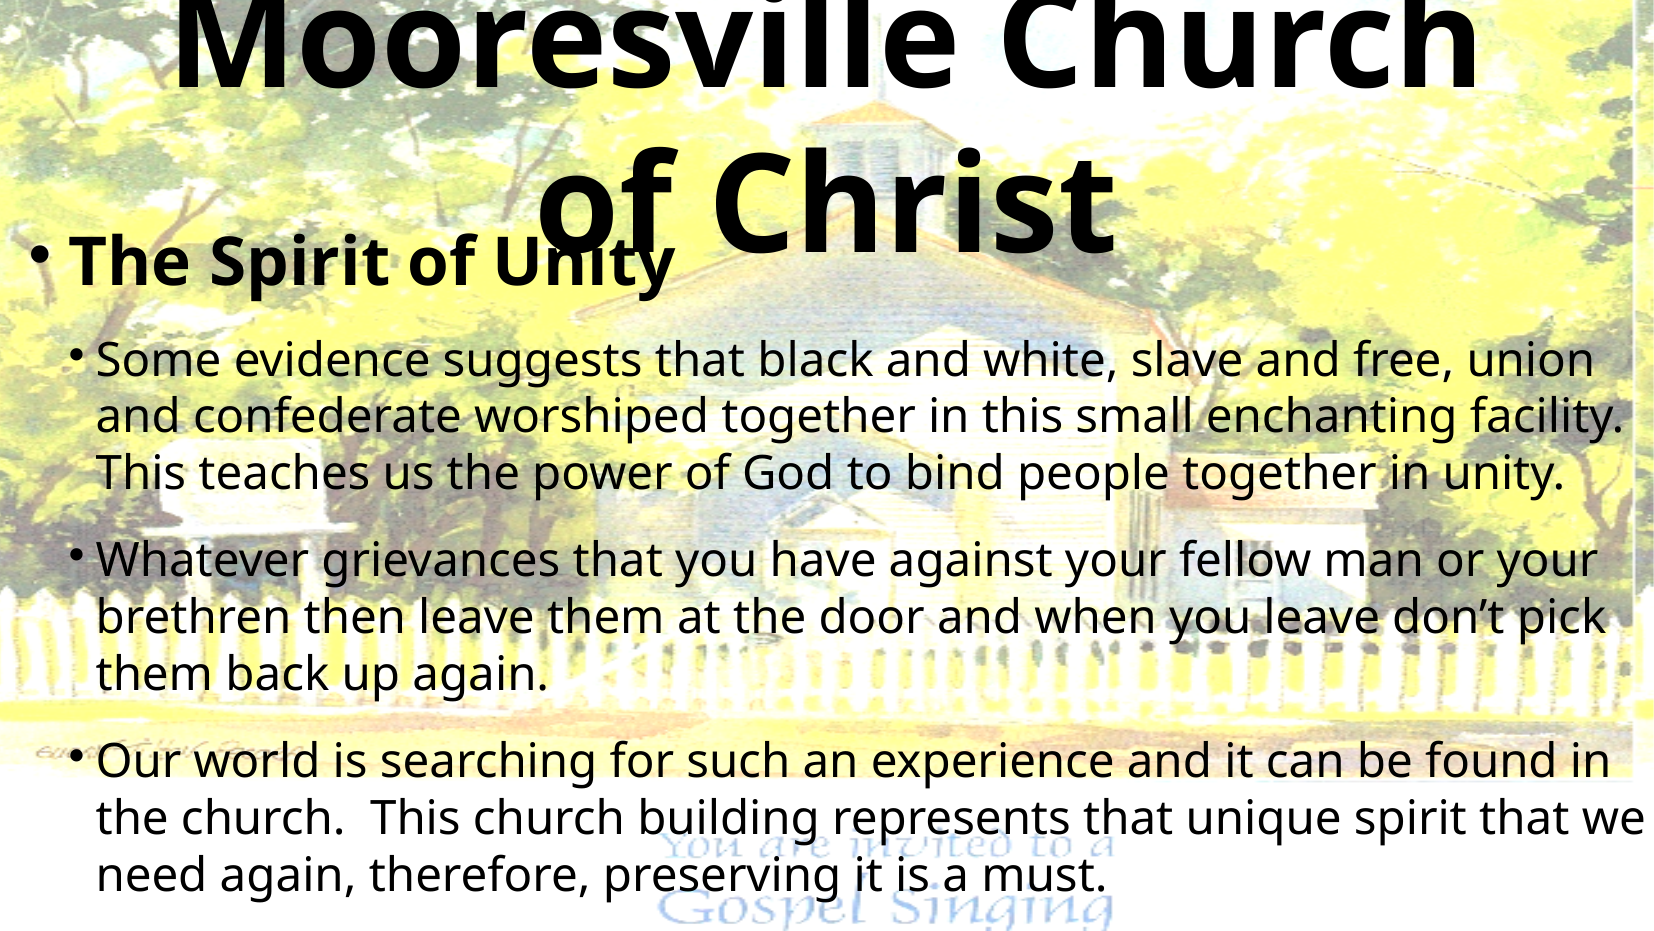

Mooresville Church of Christ
The Spirit of Unity
Some evidence suggests that black and white, slave and free, union and confederate worshiped together in this small enchanting facility. This teaches us the power of God to bind people together in unity.
Whatever grievances that you have against your fellow man or your brethren then leave them at the door and when you leave don’t pick them back up again.
Our world is searching for such an experience and it can be found in the church. This church building represents that unique spirit that we need again, therefore, preserving it is a must.